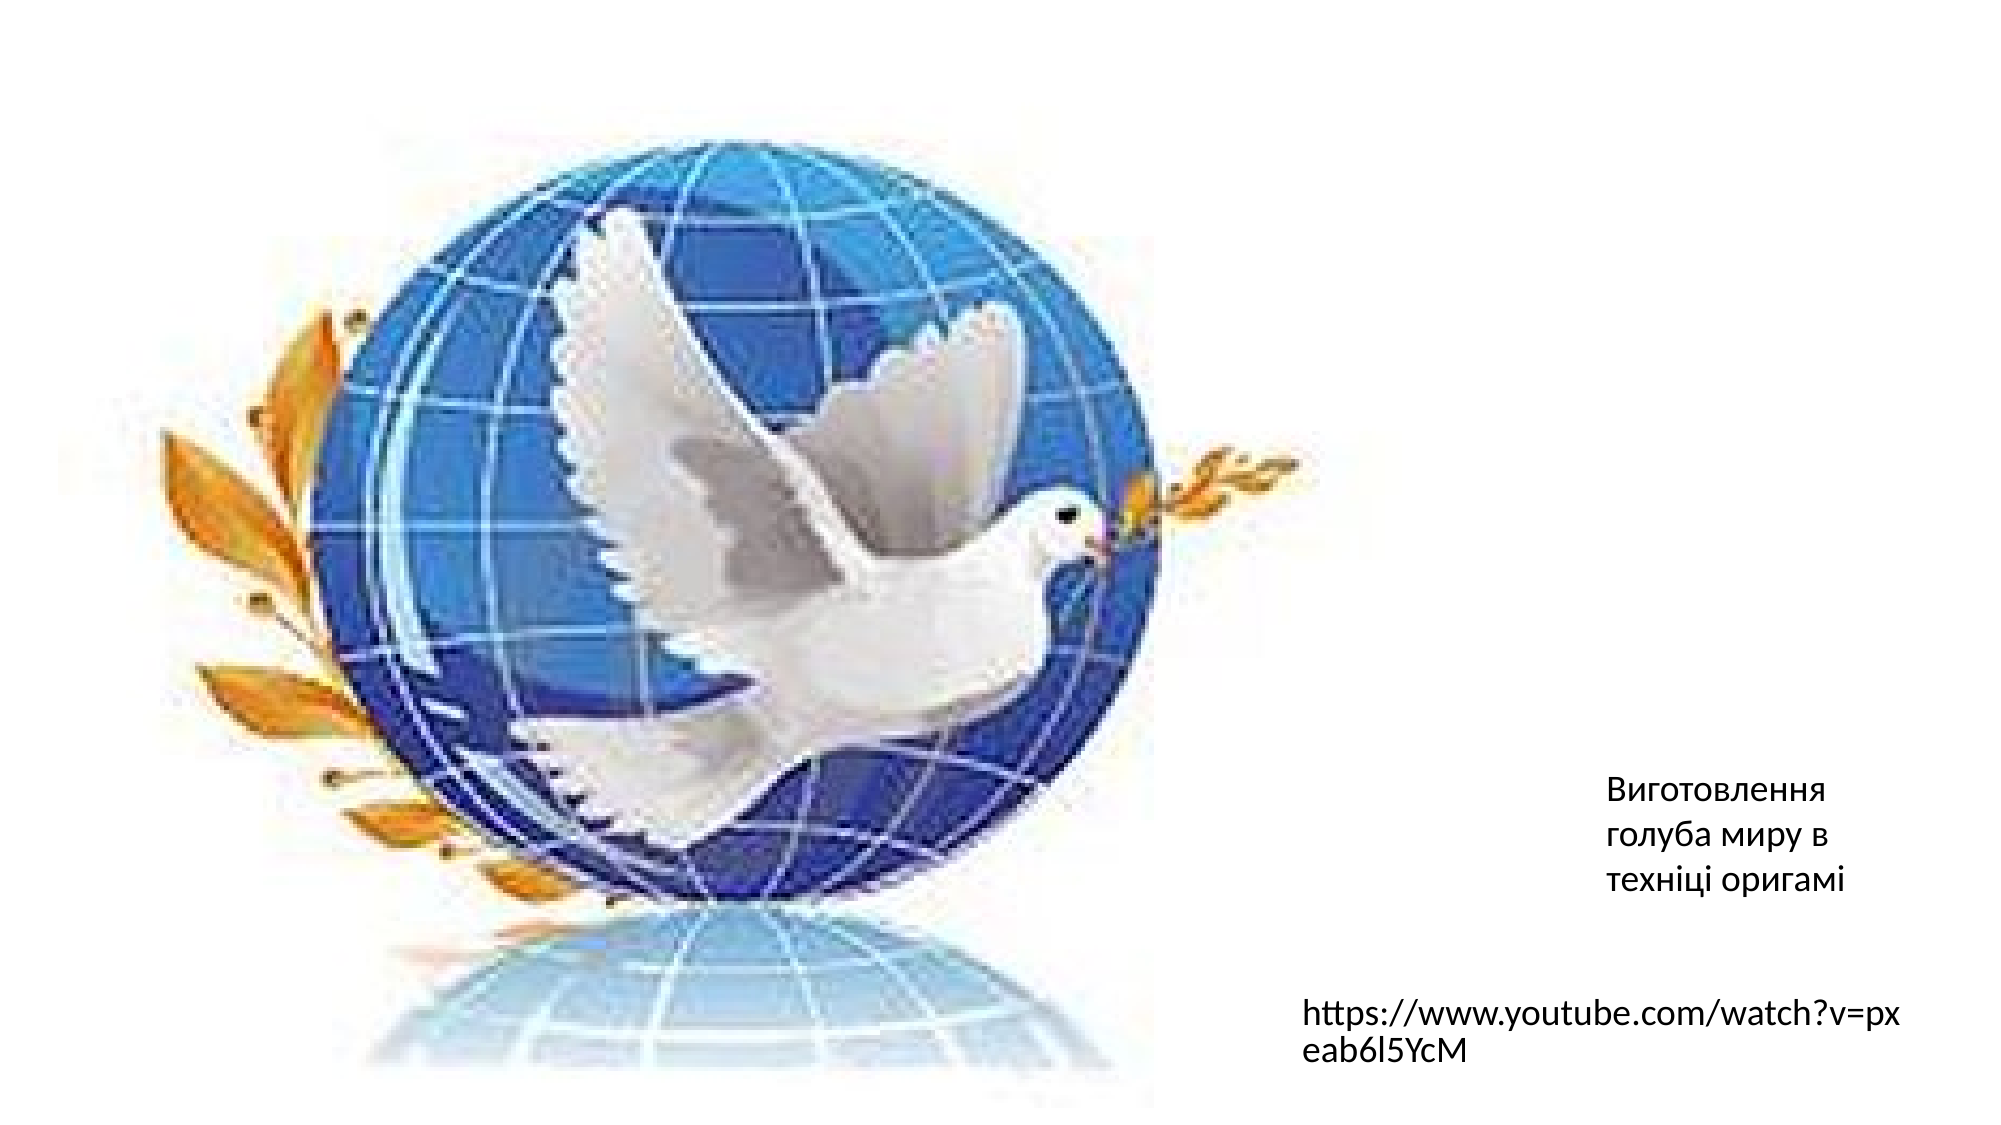

Виготовлення голуба миру в техніці оригамі
https://www.youtube.com/watch?v=pxeab6l5YcM